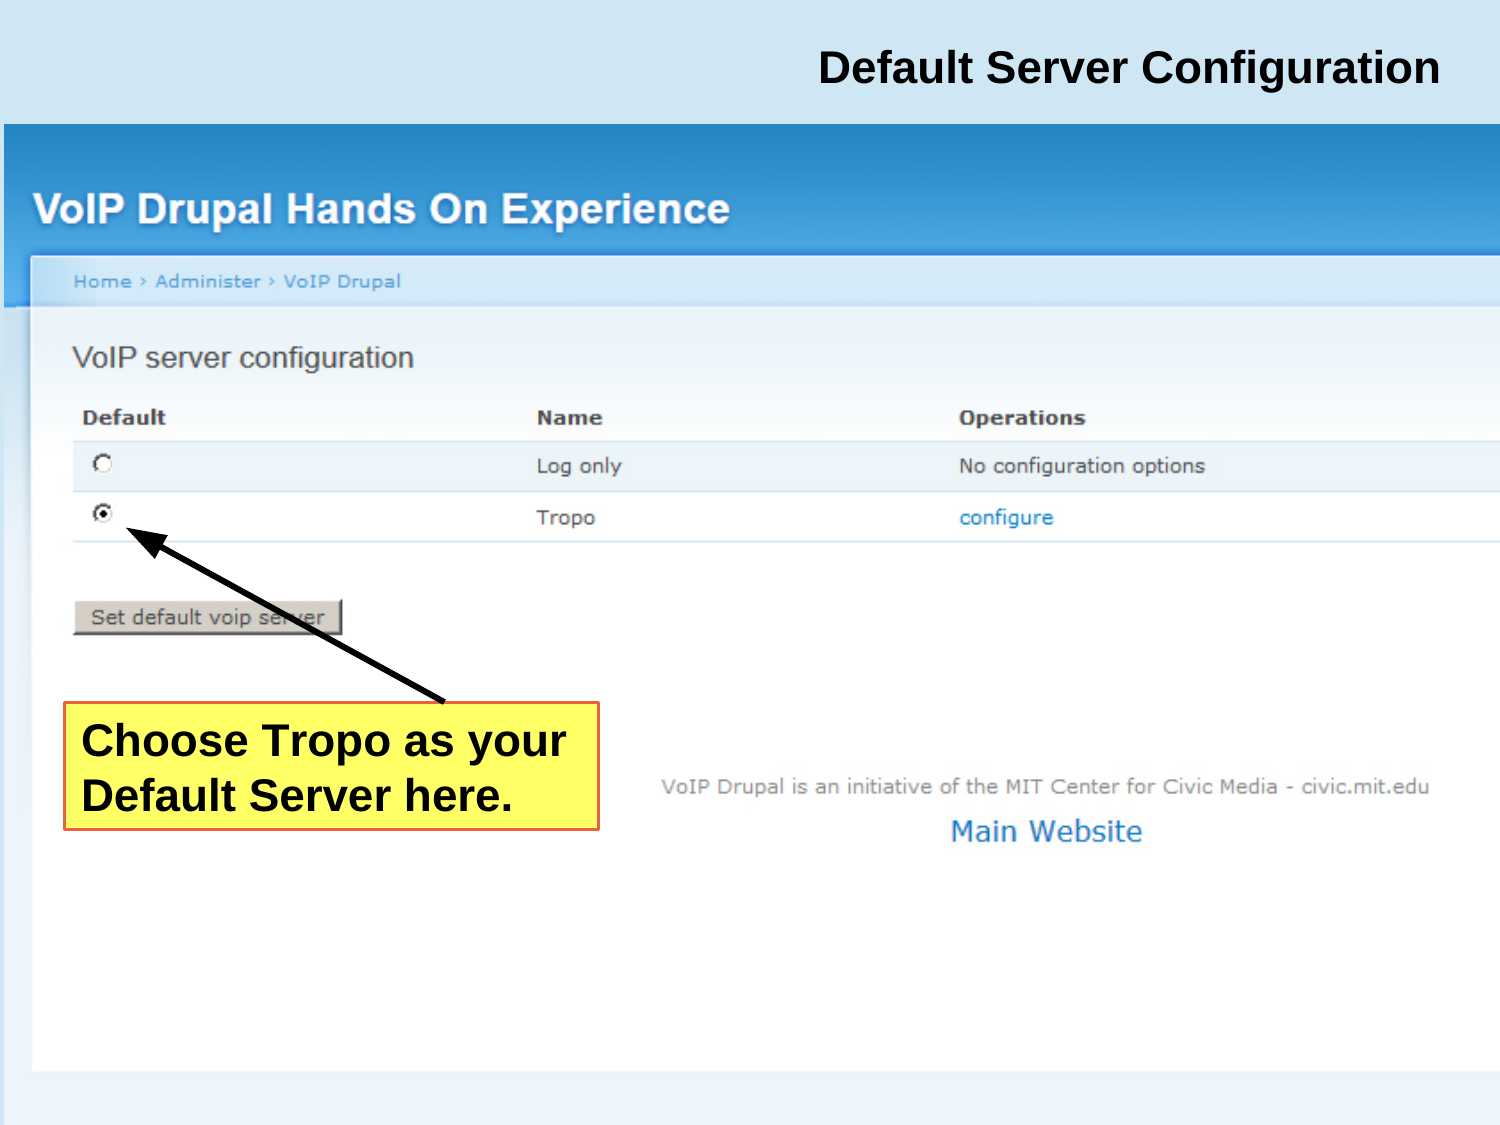

Default Server Configuration
Choose Tropo as your Default Server here.